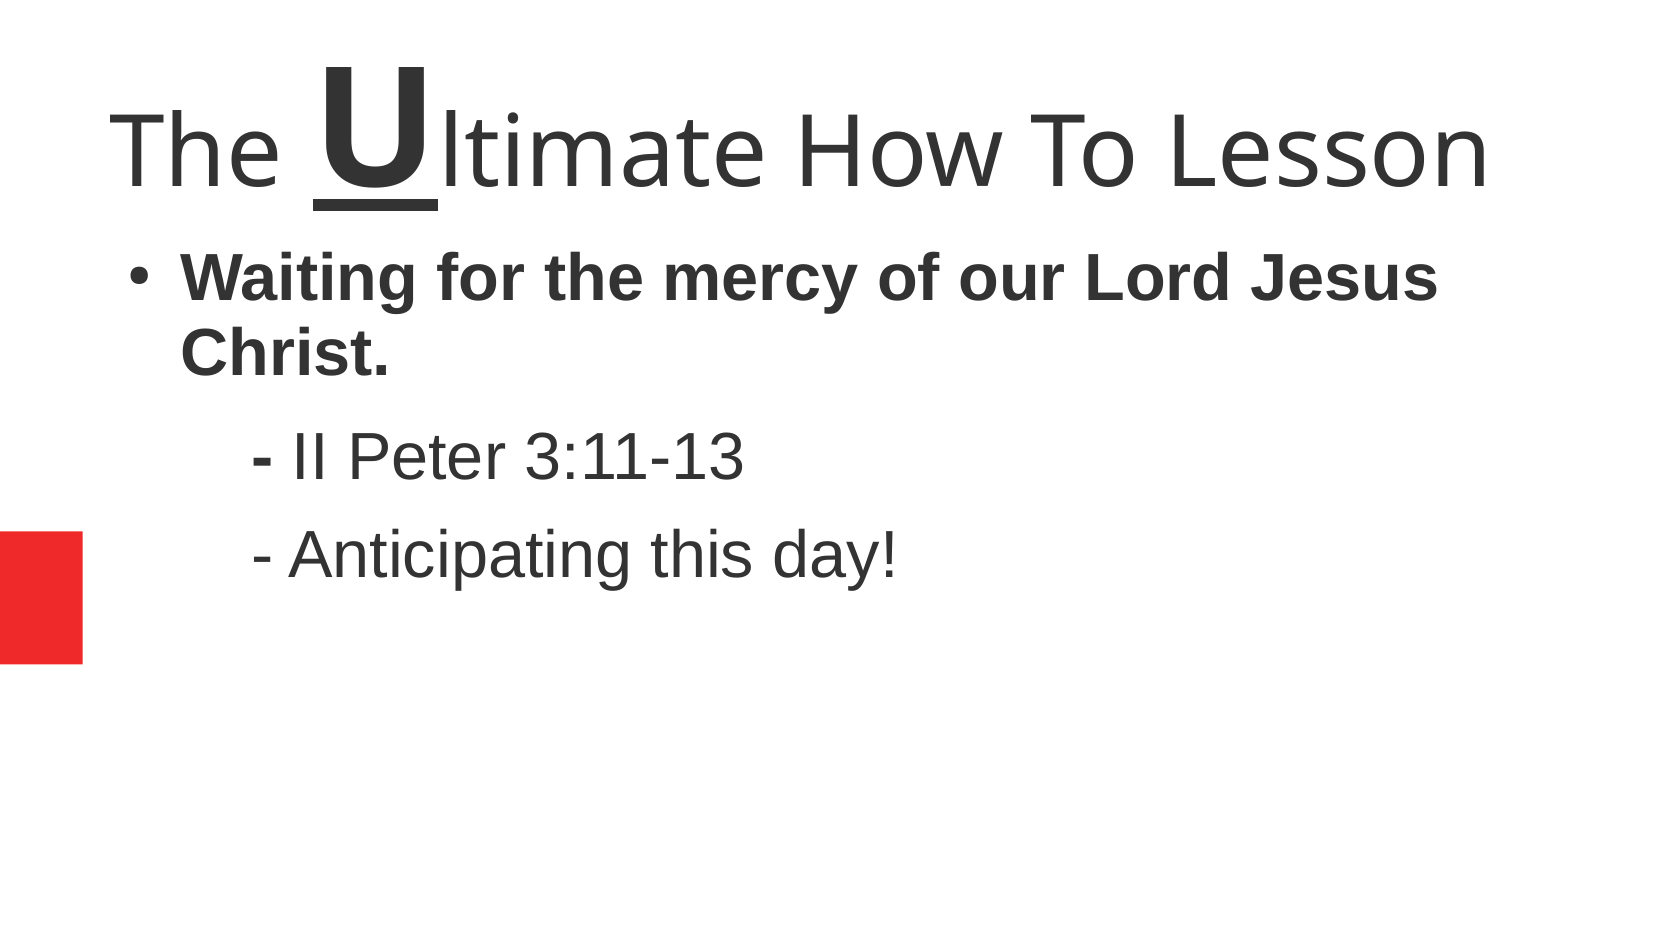

# The Ultimate How To Lesson
Waiting for the mercy of our Lord Jesus Christ.
- II Peter 3:11-13
- Anticipating this day!